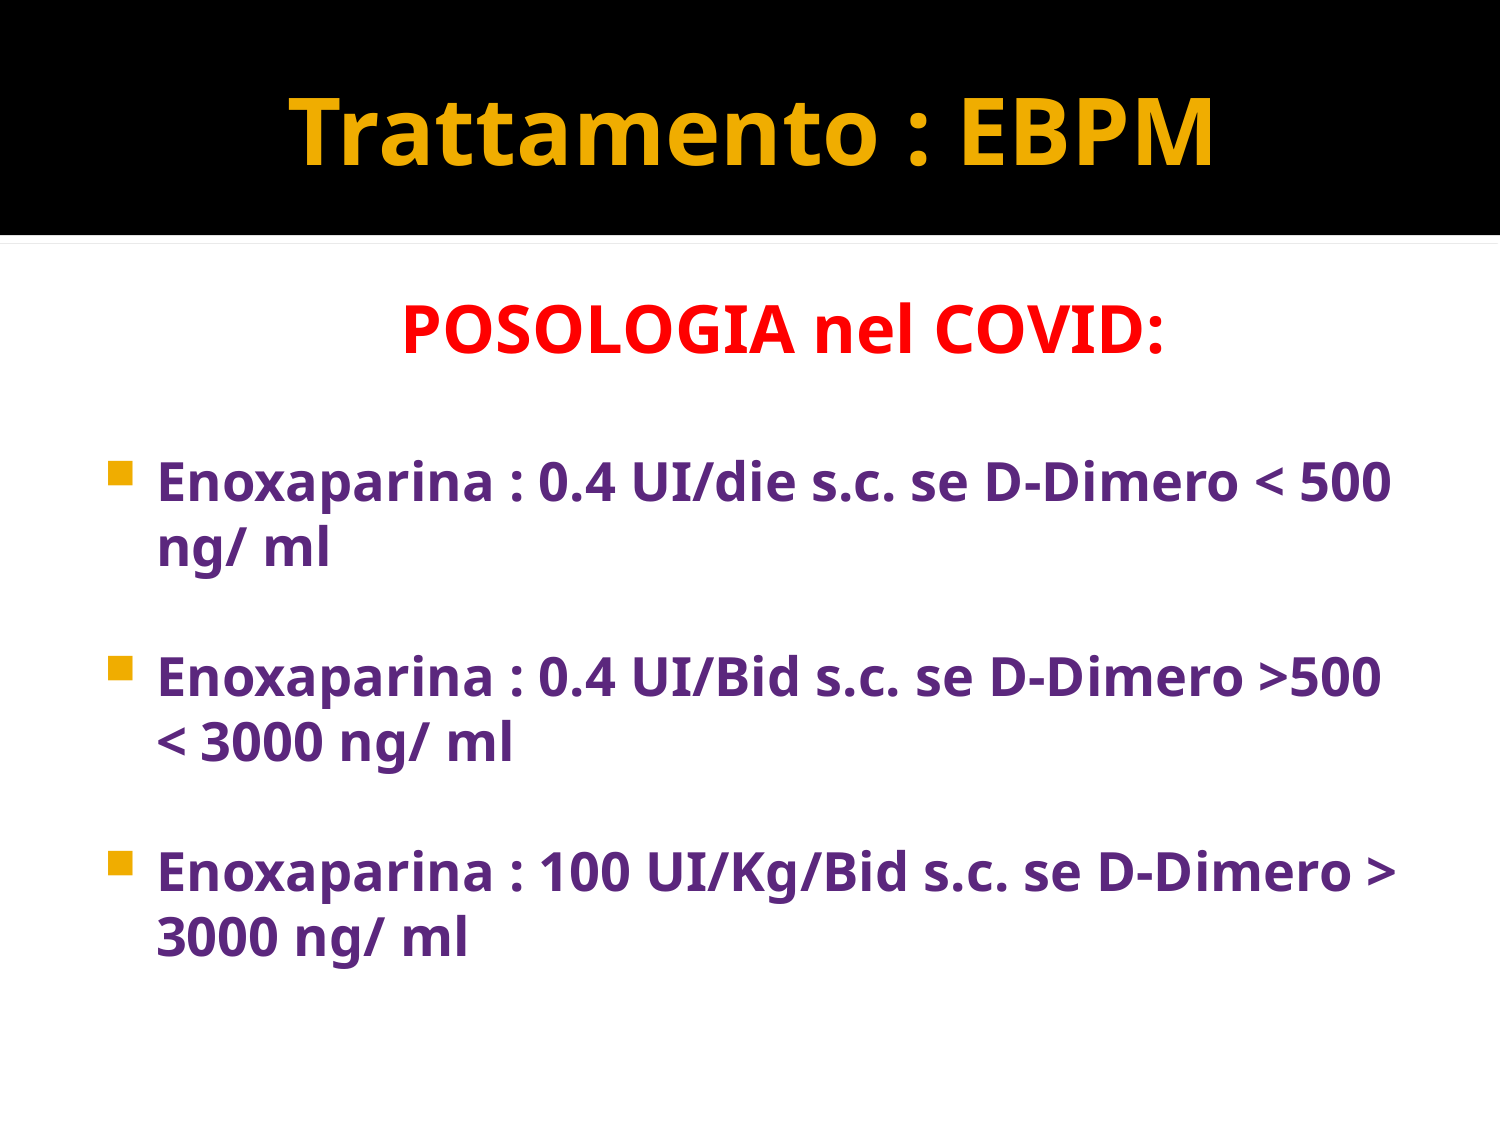

# Trattamento : EBPM
POSOLOGIA nel COVID:
Enoxaparina : 0.4 UI/die s.c. se D-Dimero < 500 ng/ ml
Enoxaparina : 0.4 UI/Bid s.c. se D-Dimero >500 < 3000 ng/ ml
Enoxaparina : 100 UI/Kg/Bid s.c. se D-Dimero > 3000 ng/ ml